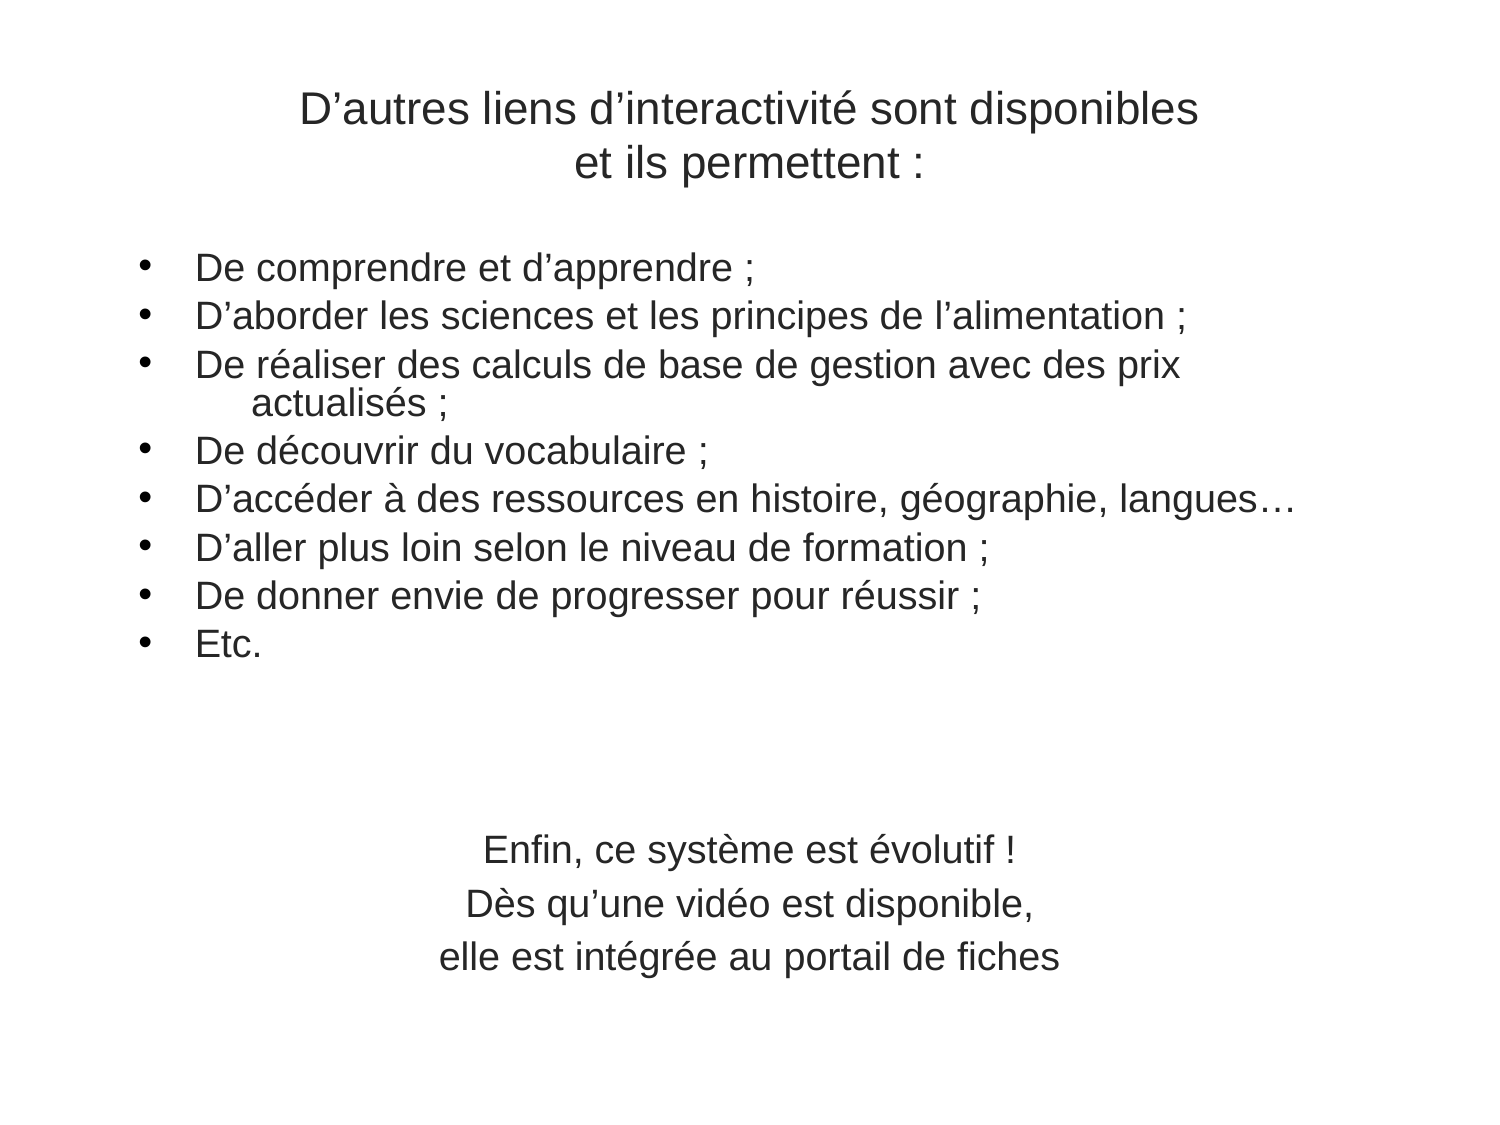

D’autres liens d’interactivité sont disponibles
et ils permettent :
De comprendre et d’apprendre ;
D’aborder les sciences et les principes de l’alimentation ;
De réaliser des calculs de base de gestion avec des prix actualisés ;
De découvrir du vocabulaire ;
D’accéder à des ressources en histoire, géographie, langues…
D’aller plus loin selon le niveau de formation ;
De donner envie de progresser pour réussir ;
Etc.
# Enfin, ce système est évolutif !
Dès qu’une vidéo est disponible,
elle est intégrée au portail de fiches